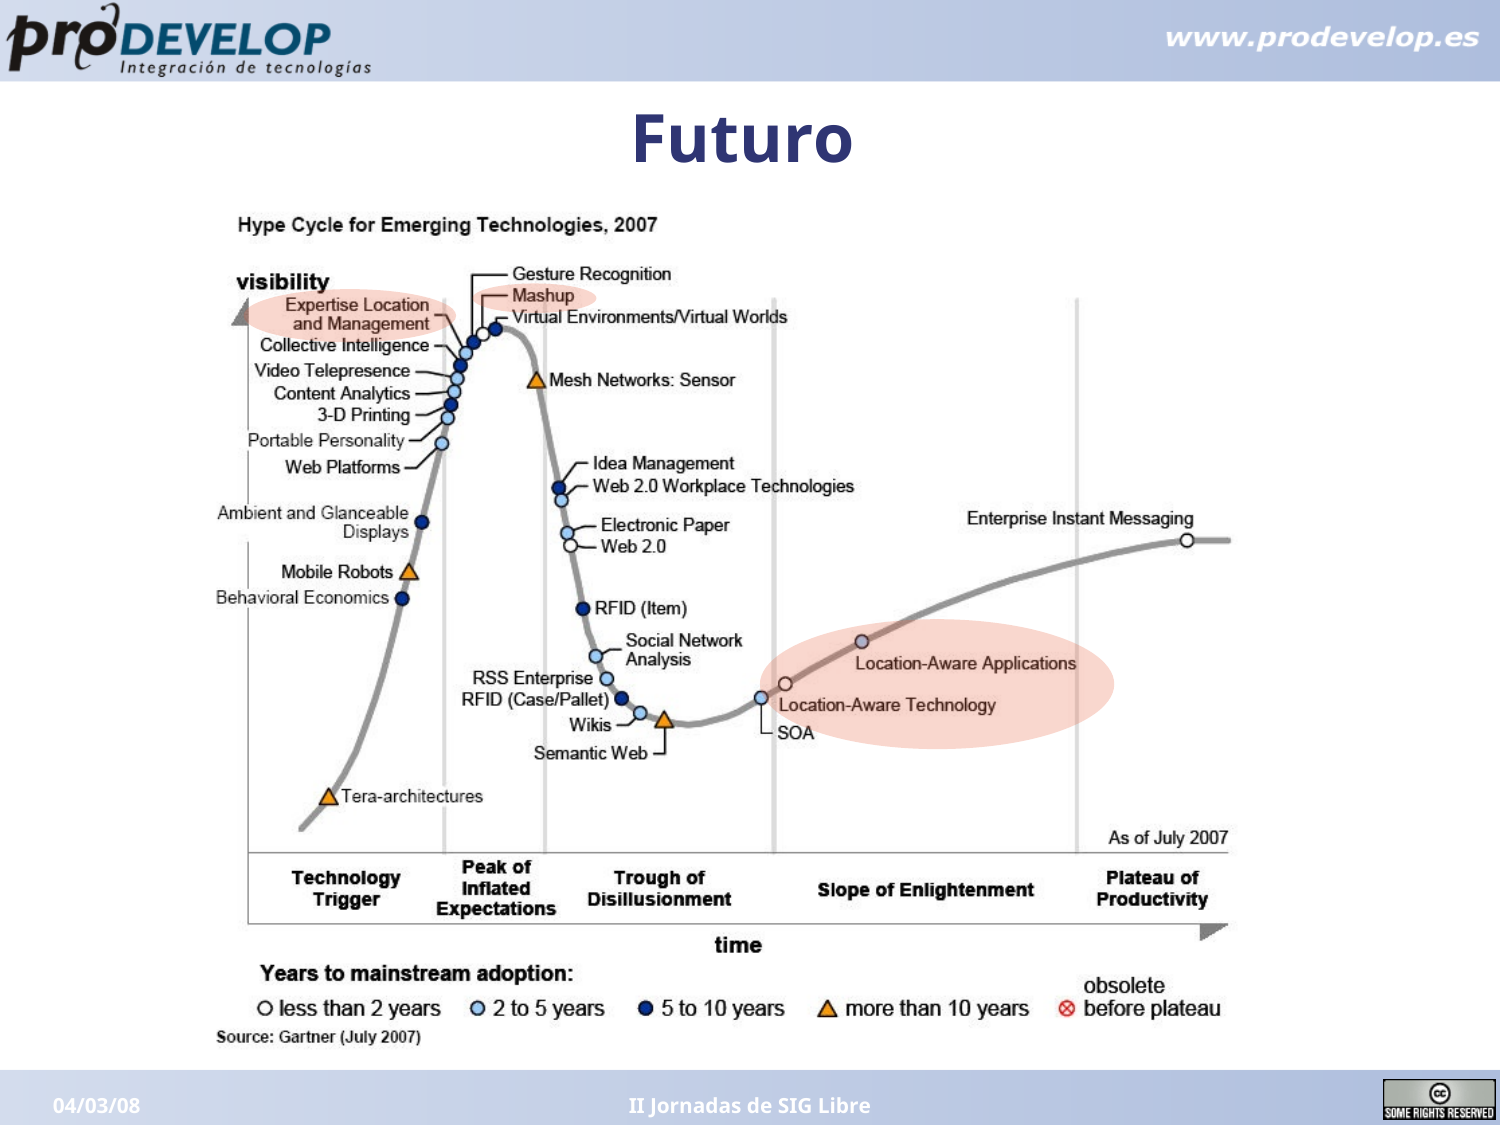

# Futuro
25/10/2006
54
Plan Difusión Interna gvSIG v. 2.0